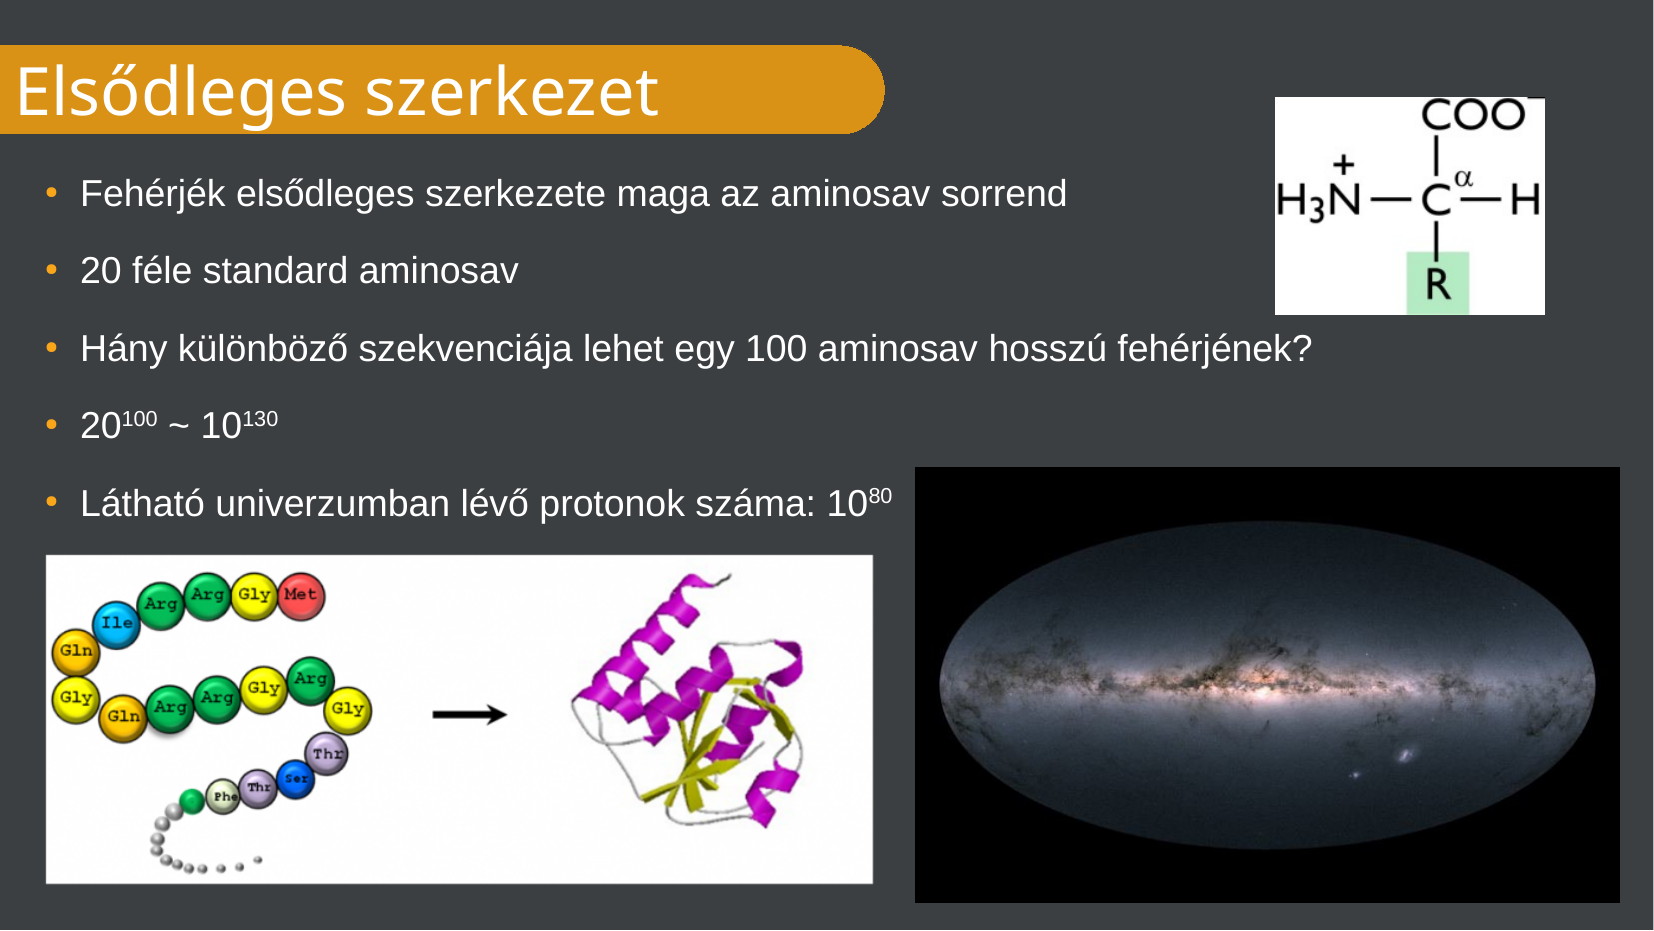

Elsődleges szerkezet
Fehérjék elsődleges szerkezete maga az aminosav sorrend
20 féle standard aminosav
Hány különböző szekvenciája lehet egy 100 aminosav hosszú fehérjének?
20100 ~ 10130
Látható univerzumban lévő protonok száma: 1080